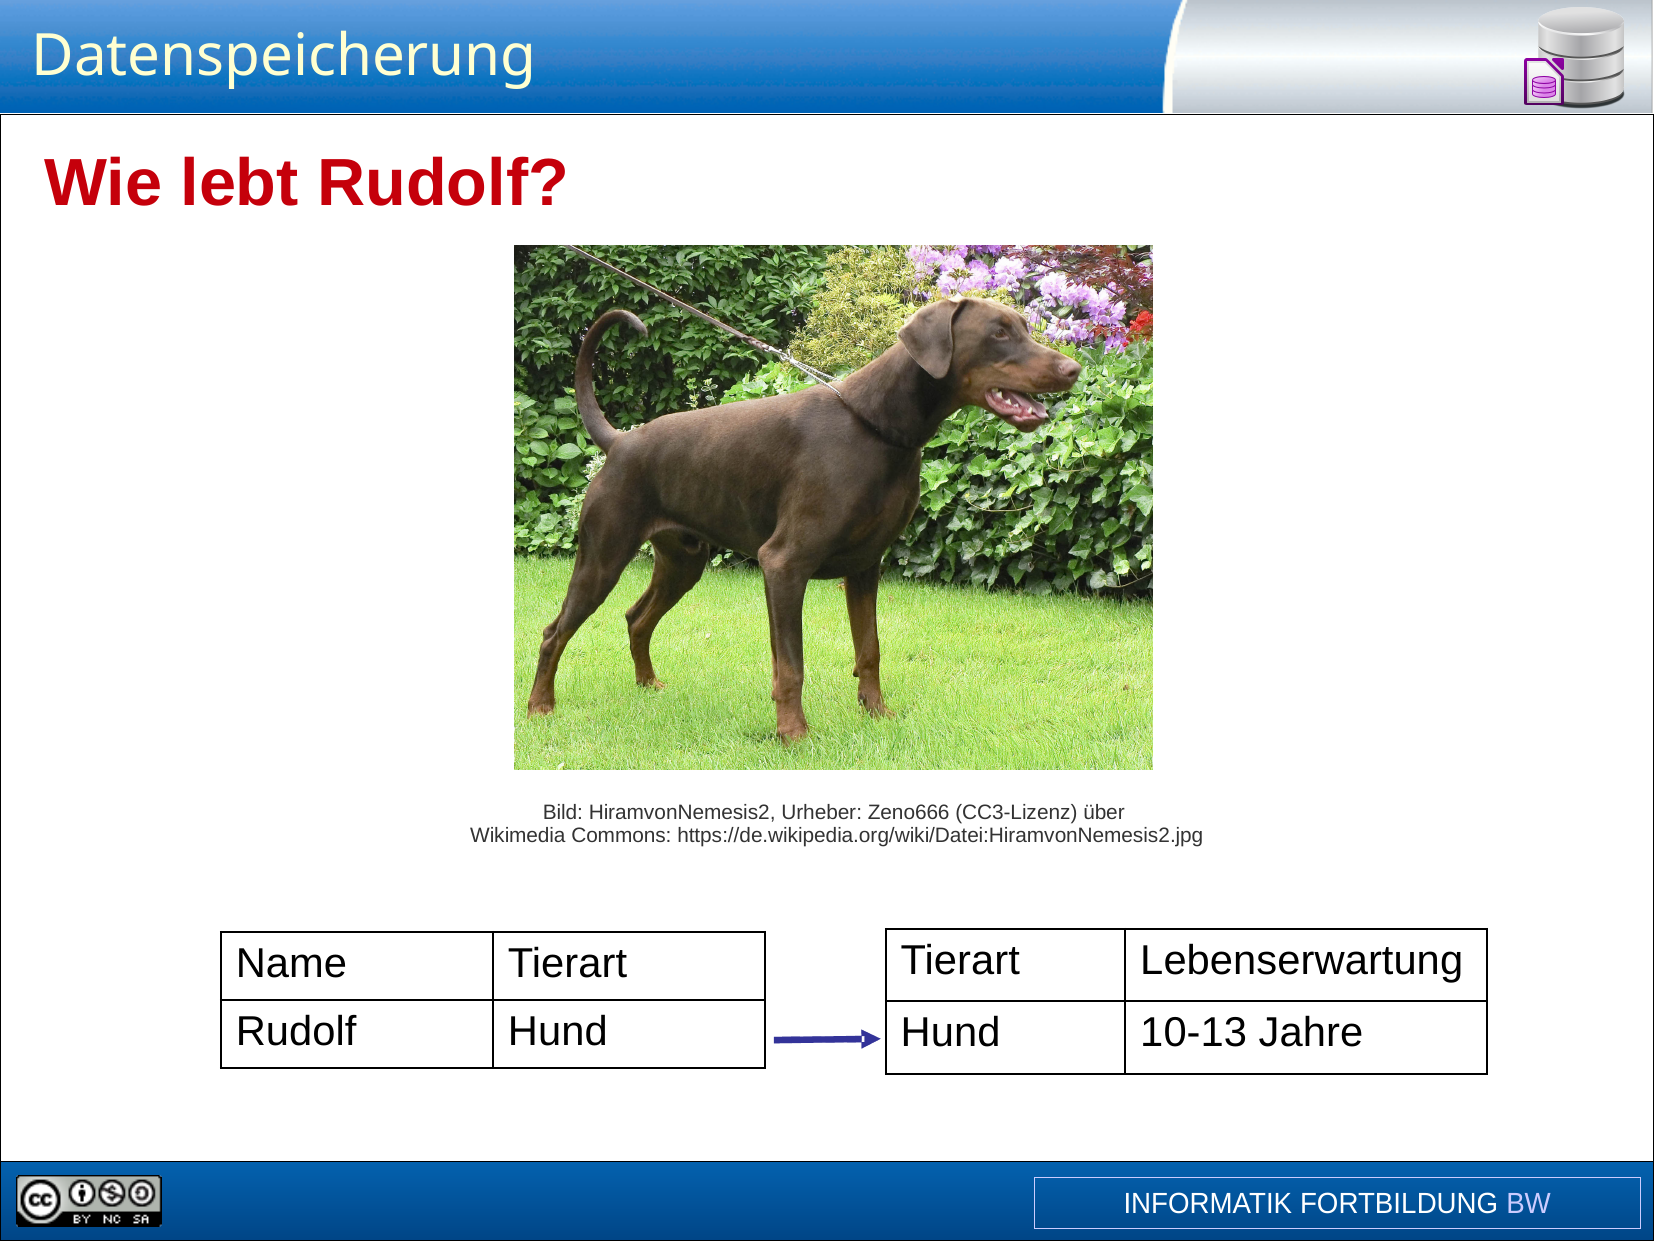

# Datenspeicherung
Wie lebt Rudolf?
Bild: HiramvonNemesis2, Urheber: Zeno666 (CC3-Lizenz) über
Wikimedia Commons: https://de.wikipedia.org/wiki/Datei:HiramvonNemesis2.jpg
| Tierart | Lebenserwartung |
| --- | --- |
| Hund | 10-13 Jahre |
| Name | Tierart |
| --- | --- |
| Rudolf | Hund |